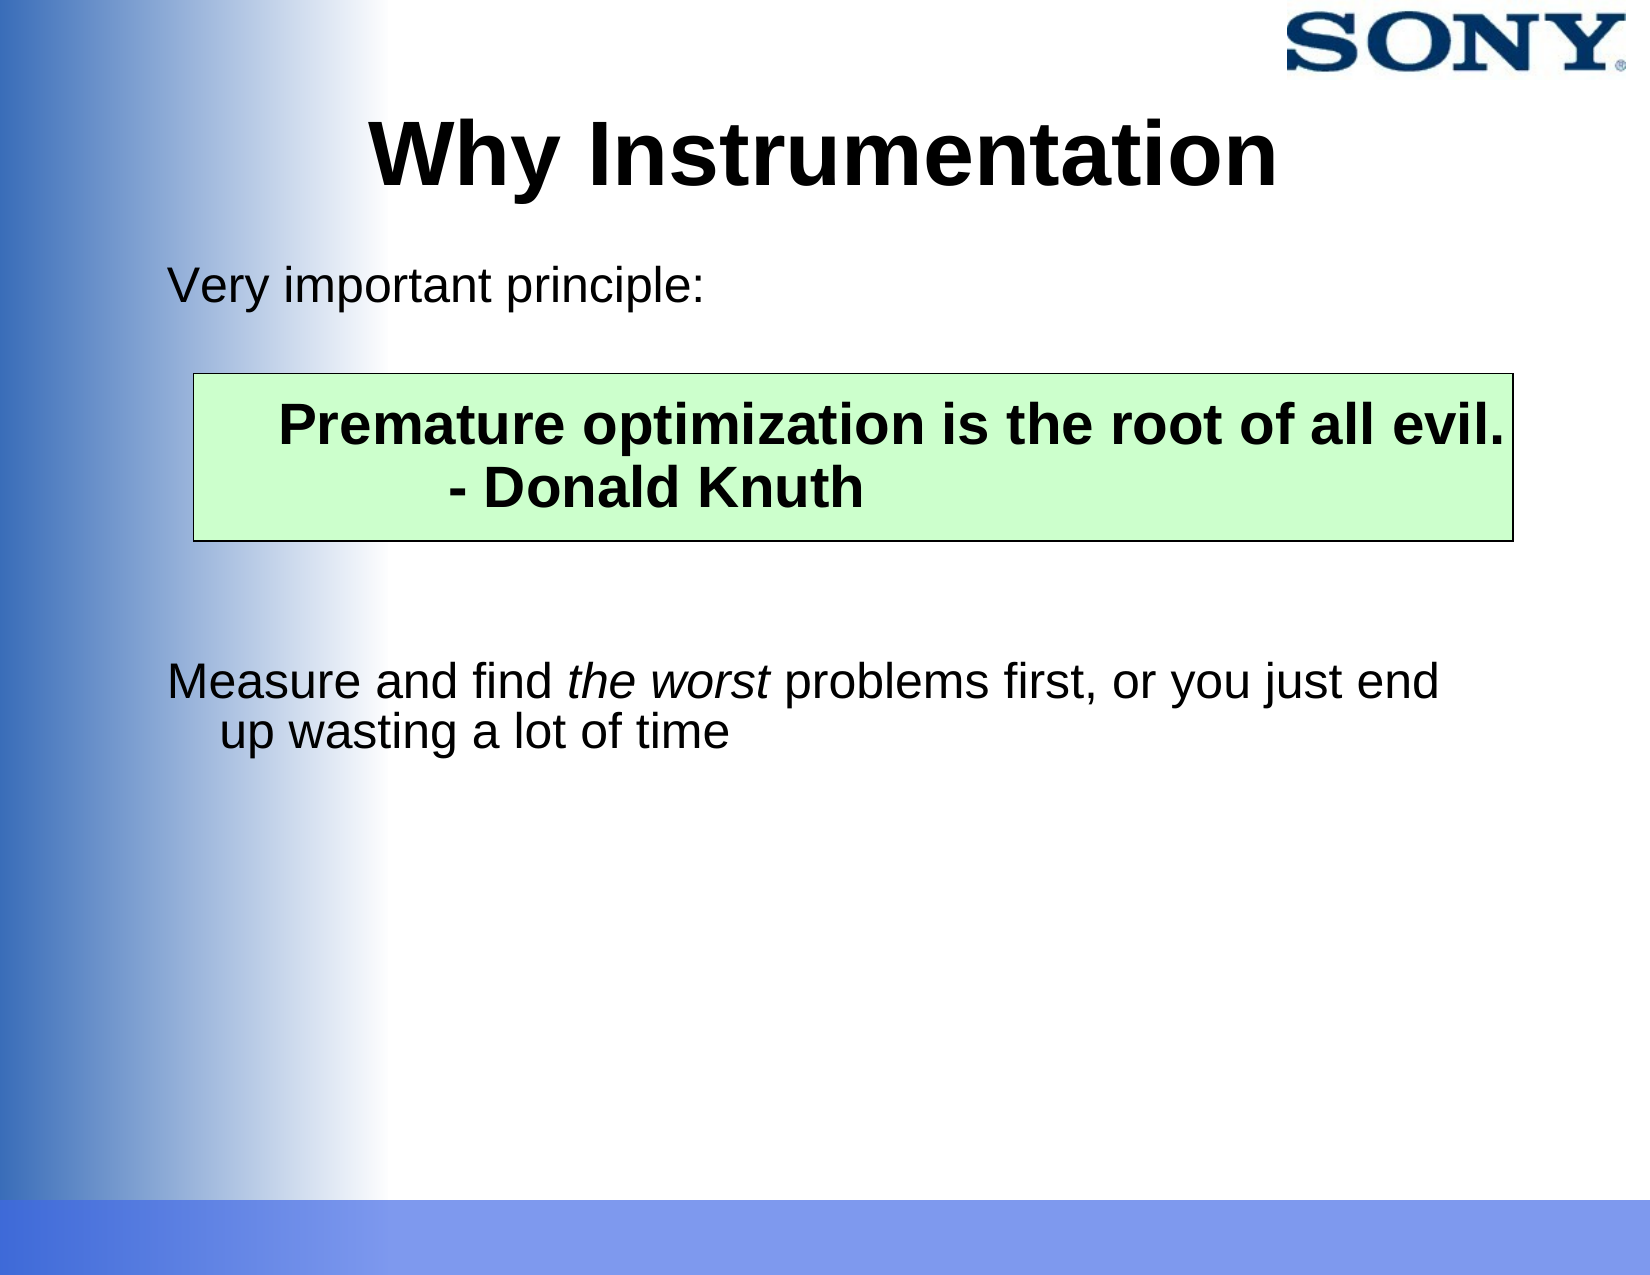

# Why Instrumentation
Very important principle:
Measure and find the worst problems first, or you just end up wasting a lot of time
Premature optimization is the root of all evil.
- Donald Knuth